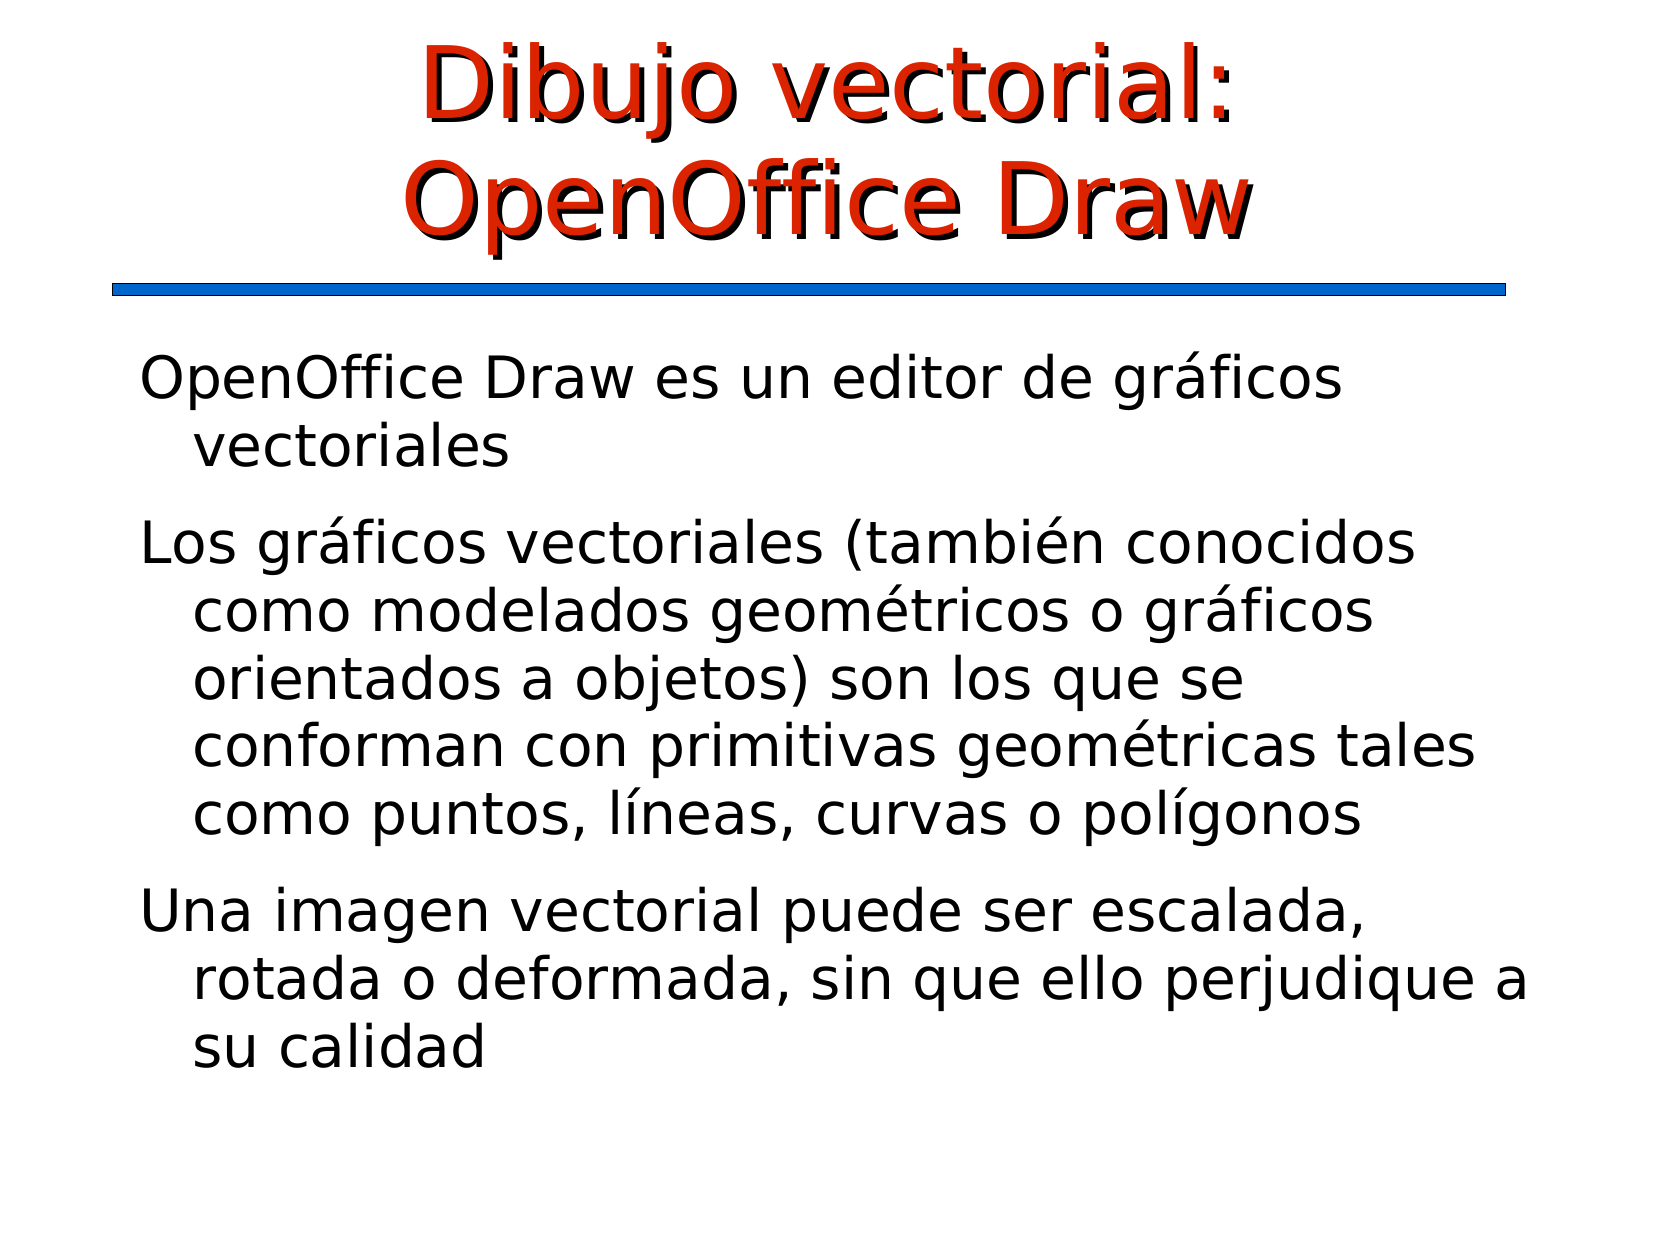

# Dibujo vectorial: OpenOffice Draw
OpenOffice Draw es un editor de gráficos vectoriales
Los gráficos vectoriales (también conocidos como modelados geométricos o gráficos orientados a objetos) son los que se conforman con primitivas geométricas tales como puntos, líneas, curvas o polígonos
Una imagen vectorial puede ser escalada, rotada o deformada, sin que ello perjudique a su calidad